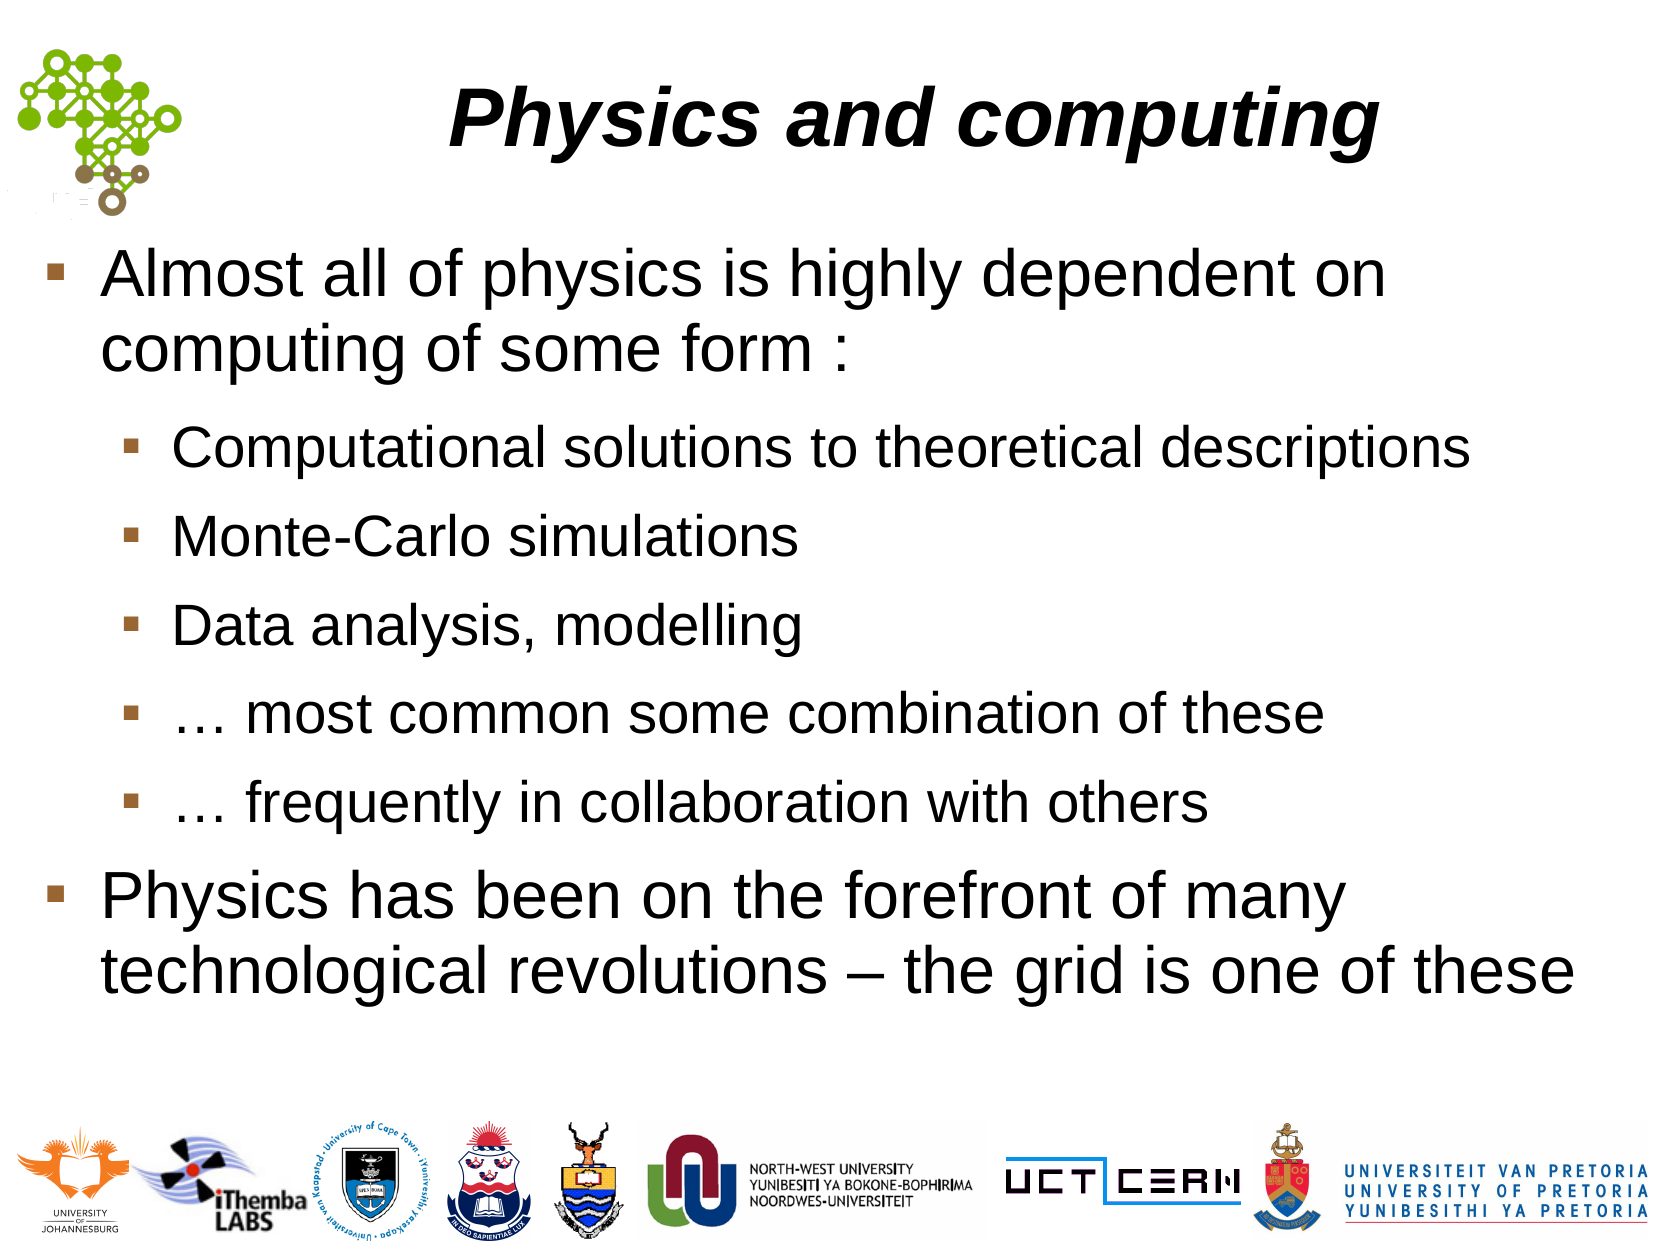

# Physics and computing
Almost all of physics is highly dependent on computing of some form :
Computational solutions to theoretical descriptions
Monte-Carlo simulations
Data analysis, modelling
… most common some combination of these
… frequently in collaboration with others
Physics has been on the forefront of many technological revolutions – the grid is one of these